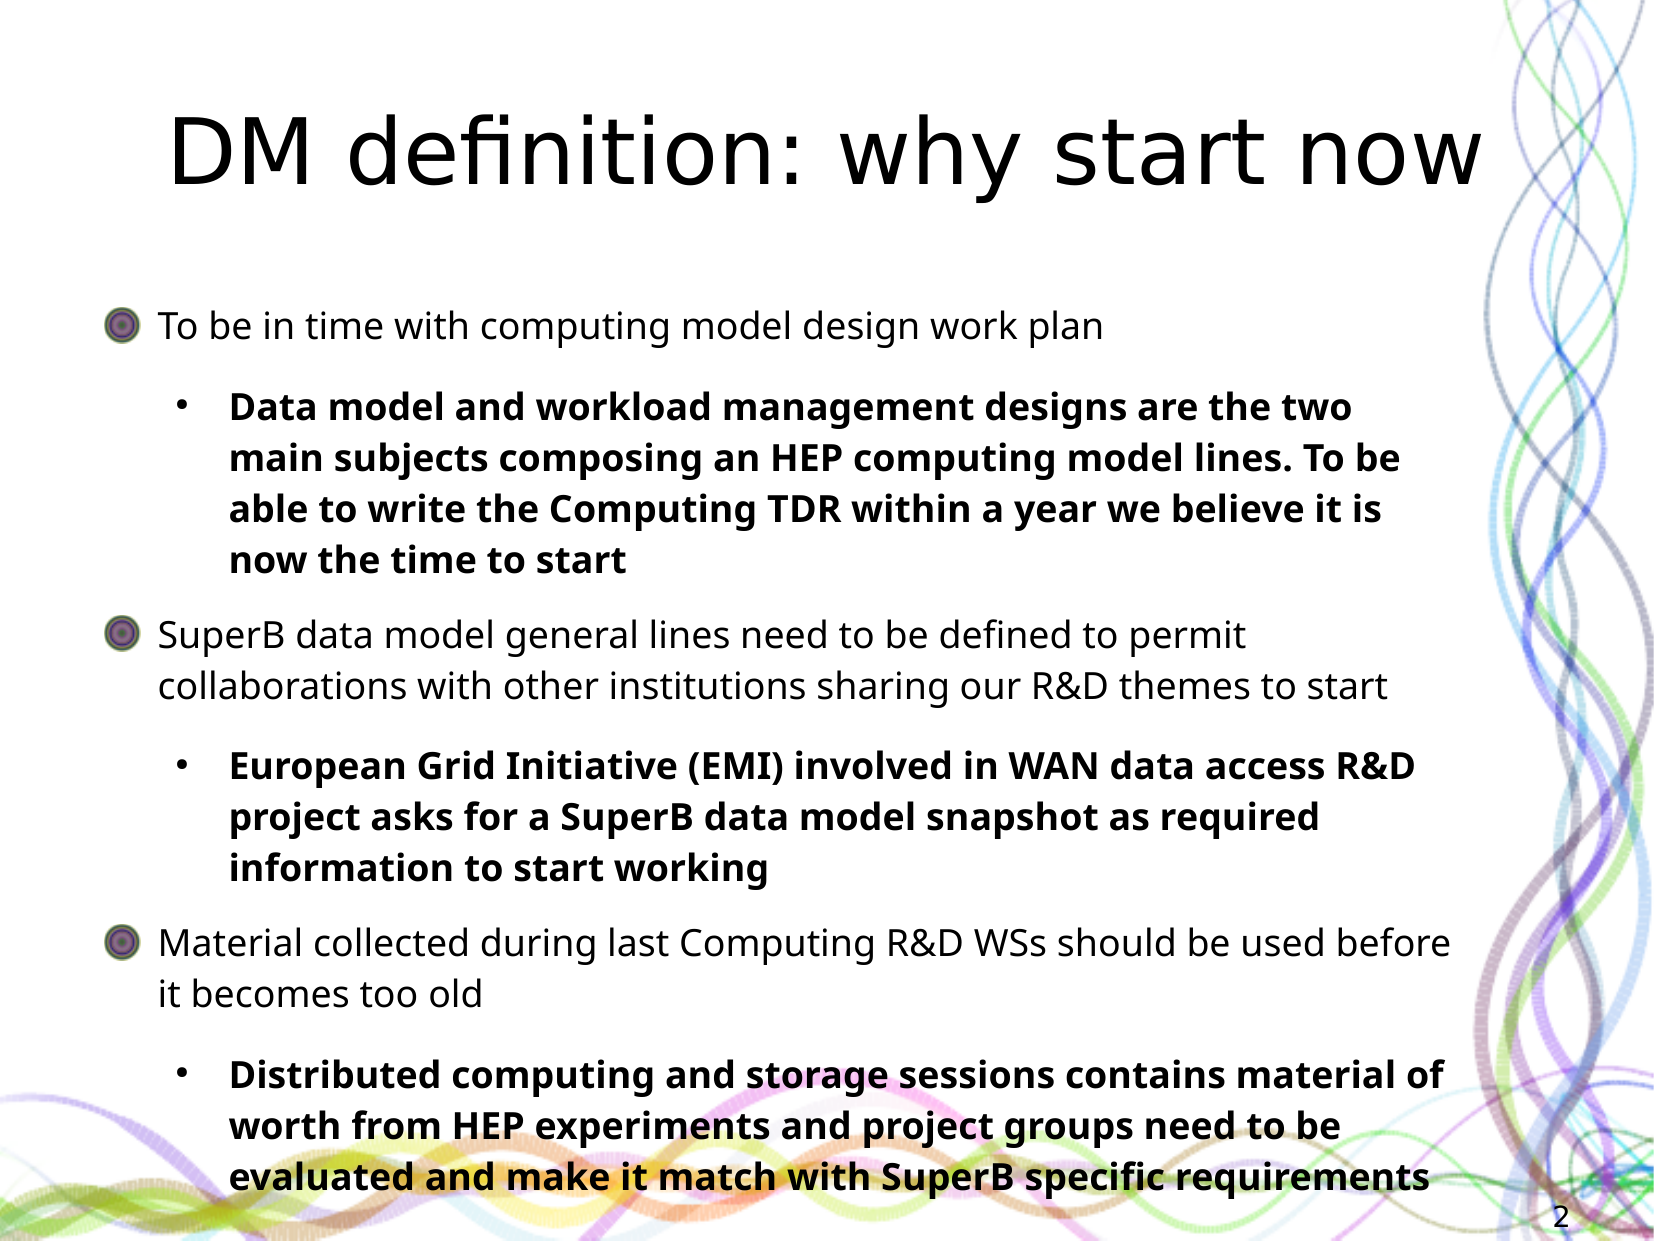

# DM definition: why start now
To be in time with computing model design work plan
Data model and workload management designs are the two main subjects composing an HEP computing model lines. To be able to write the Computing TDR within a year we believe it is now the time to start
SuperB data model general lines need to be defined to permit collaborations with other institutions sharing our R&D themes to start
European Grid Initiative (EMI) involved in WAN data access R&D project asks for a SuperB data model snapshot as required information to start working
Material collected during last Computing R&D WSs should be used before it becomes too old
Distributed computing and storage sessions contains material of worth from HEP experiments and project groups need to be evaluated and make it match with SuperB specific requirements
2